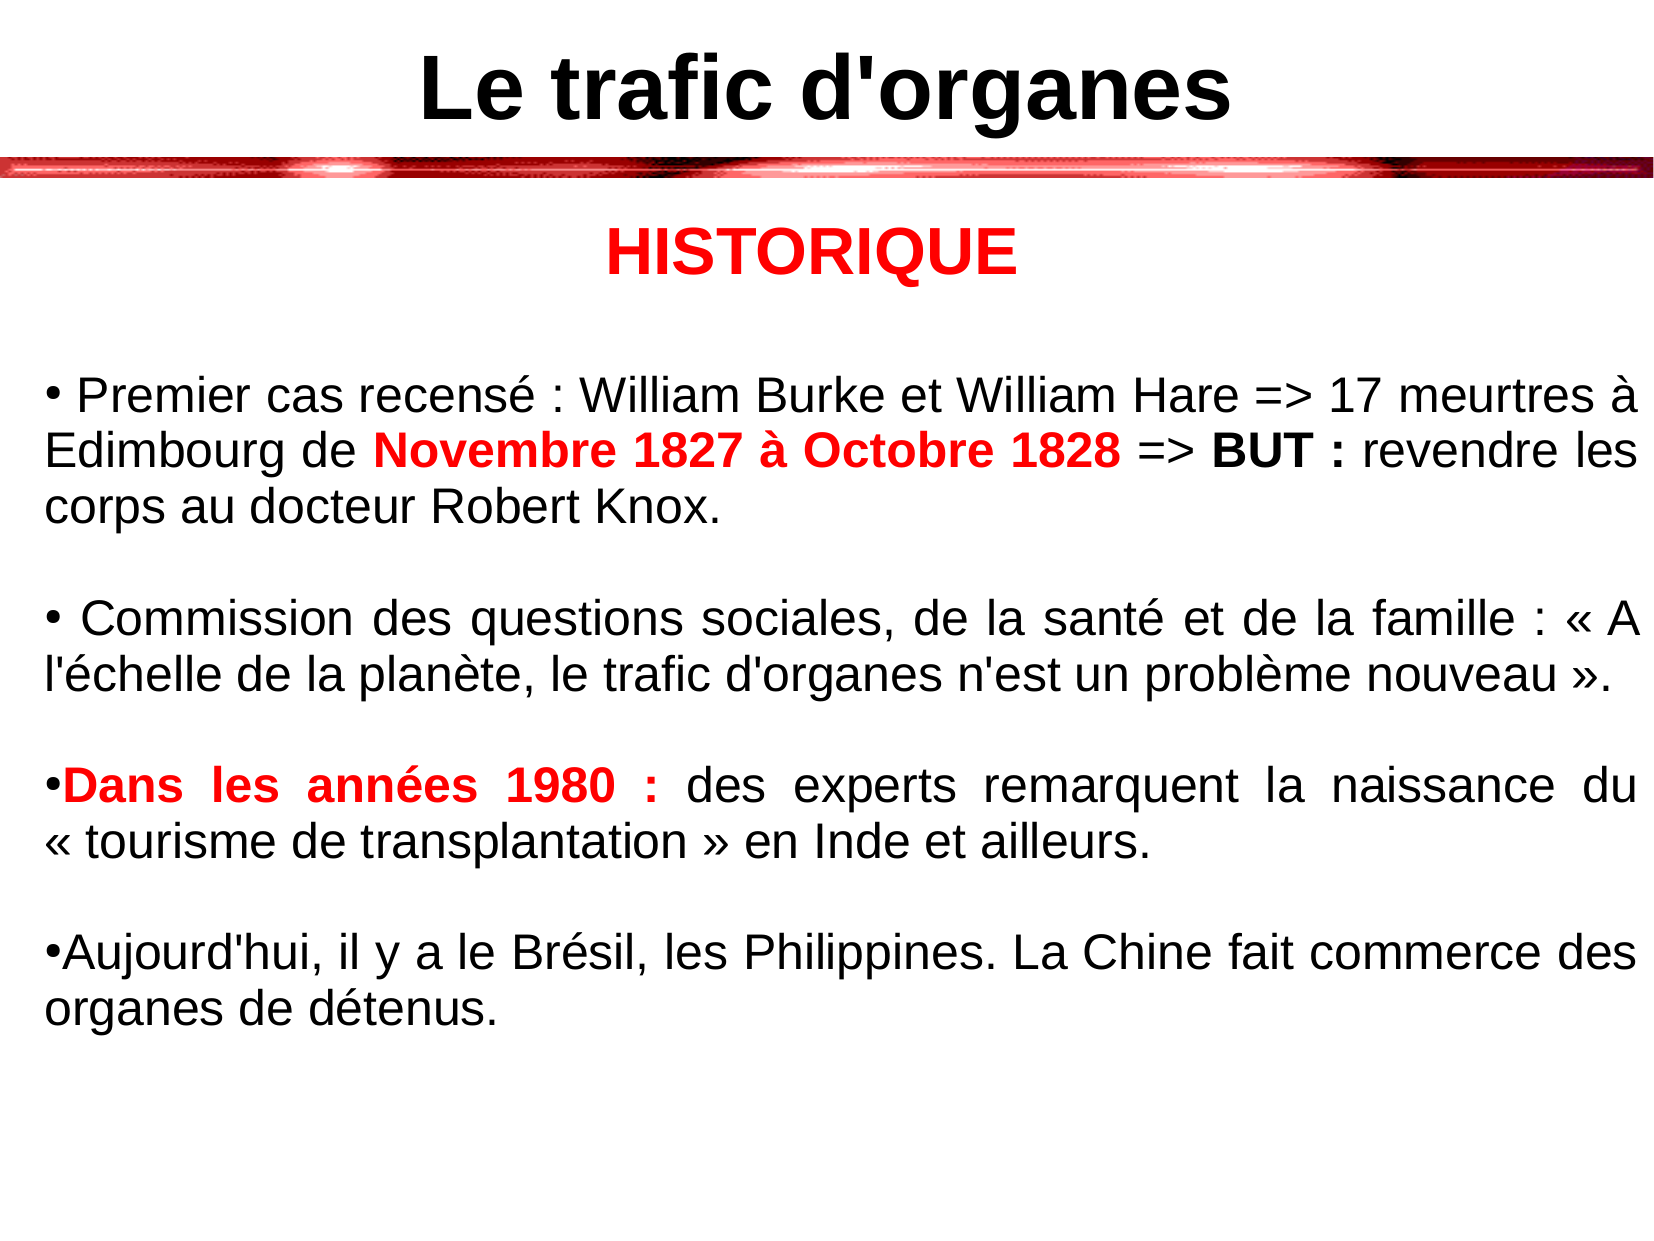

Le trafic d'organes
HISTORIQUE
 Premier cas recensé : William Burke et William Hare => 17 meurtres à Edimbourg de Novembre 1827 à Octobre 1828 => BUT : revendre les corps au docteur Robert Knox.
 Commission des questions sociales, de la santé et de la famille : « A l'échelle de la planète, le trafic d'organes n'est un problème nouveau ».
Dans les années 1980 : des experts remarquent la naissance du « tourisme de transplantation » en Inde et ailleurs.
Aujourd'hui, il y a le Brésil, les Philippines. La Chine fait commerce des organes de détenus.